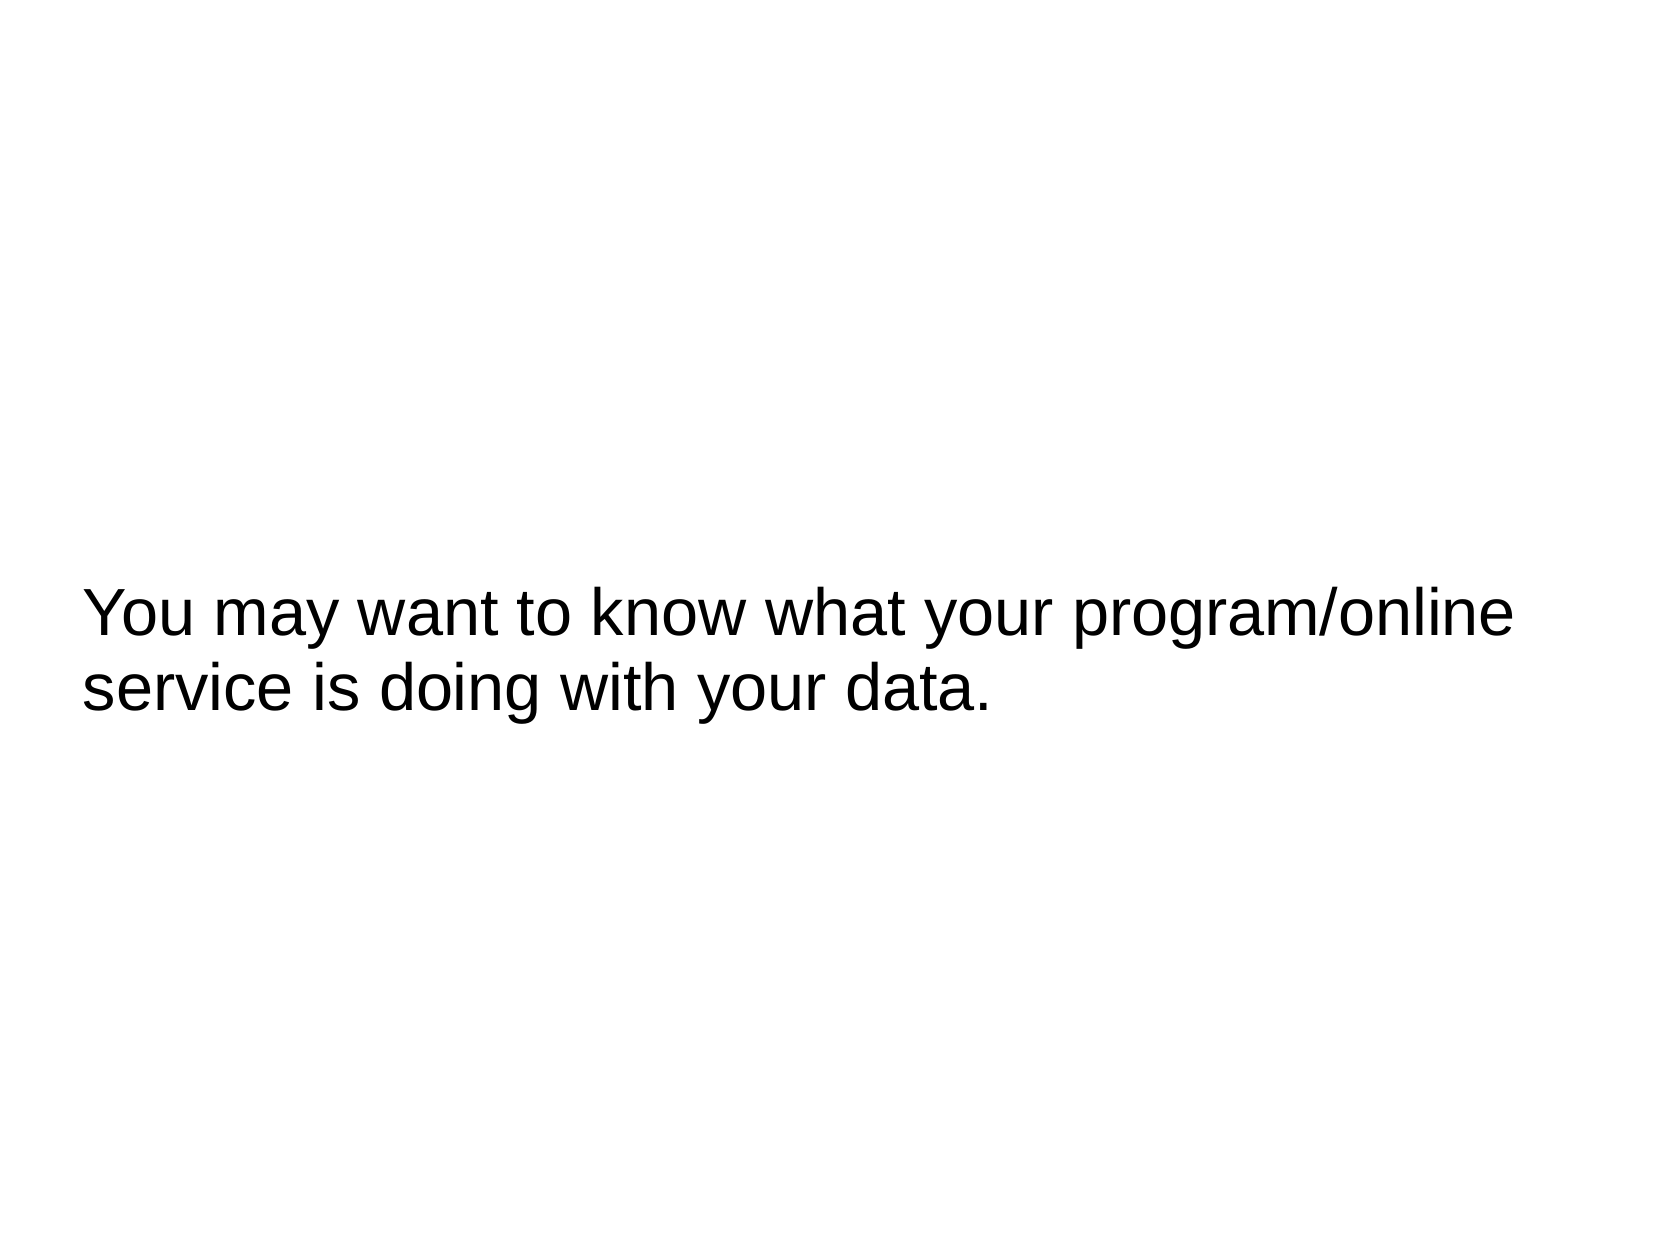

#
You may want to know what your program/online service is doing with your data.